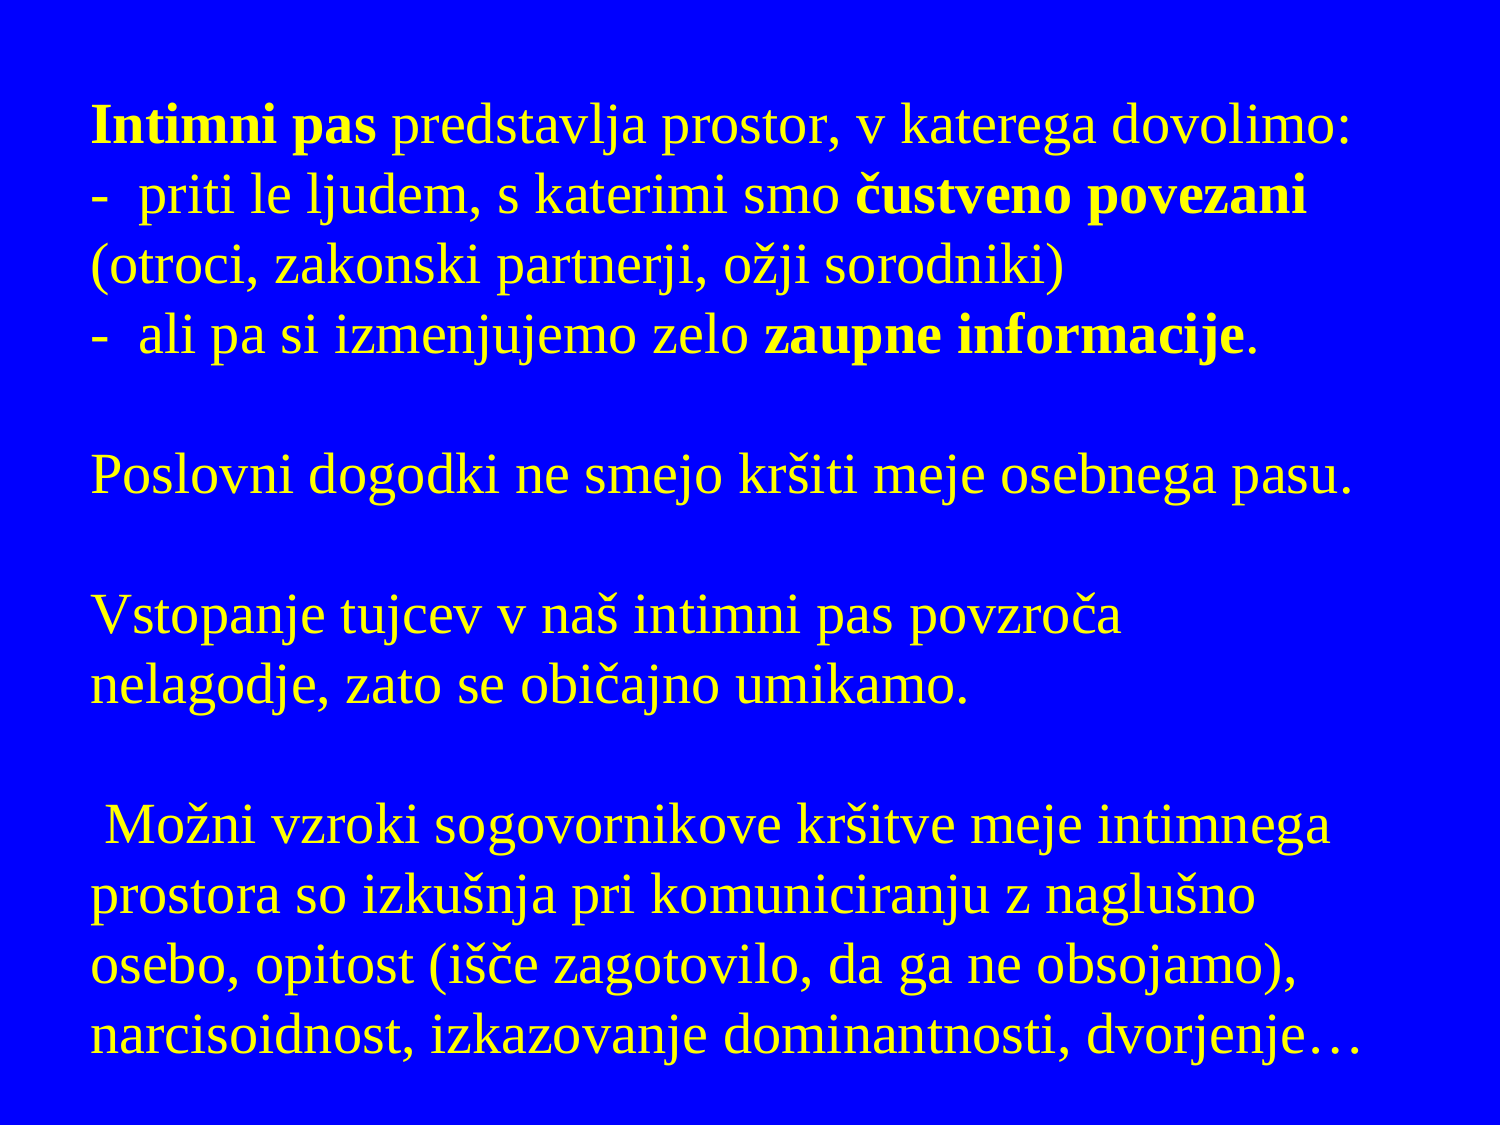

# Intimni pas predstavlja prostor, v katerega dovolimo: - priti le ljudem, s katerimi smo čustveno povezani (otroci, zakonski partnerji, ožji sorodniki) - ali pa si izmenjujemo zelo zaupne informacije. Poslovni dogodki ne smejo kršiti meje osebnega pasu. Vstopanje tujcev v naš intimni pas povzroča nelagodje, zato se običajno umikamo. Možni vzroki sogovornikove kršitve meje intimnega prostora so izkušnja pri komuniciranju z naglušno osebo, opitost (išče zagotovilo, da ga ne obsojamo), narcisoidnost, izkazovanje dominantnosti, dvorjenje…